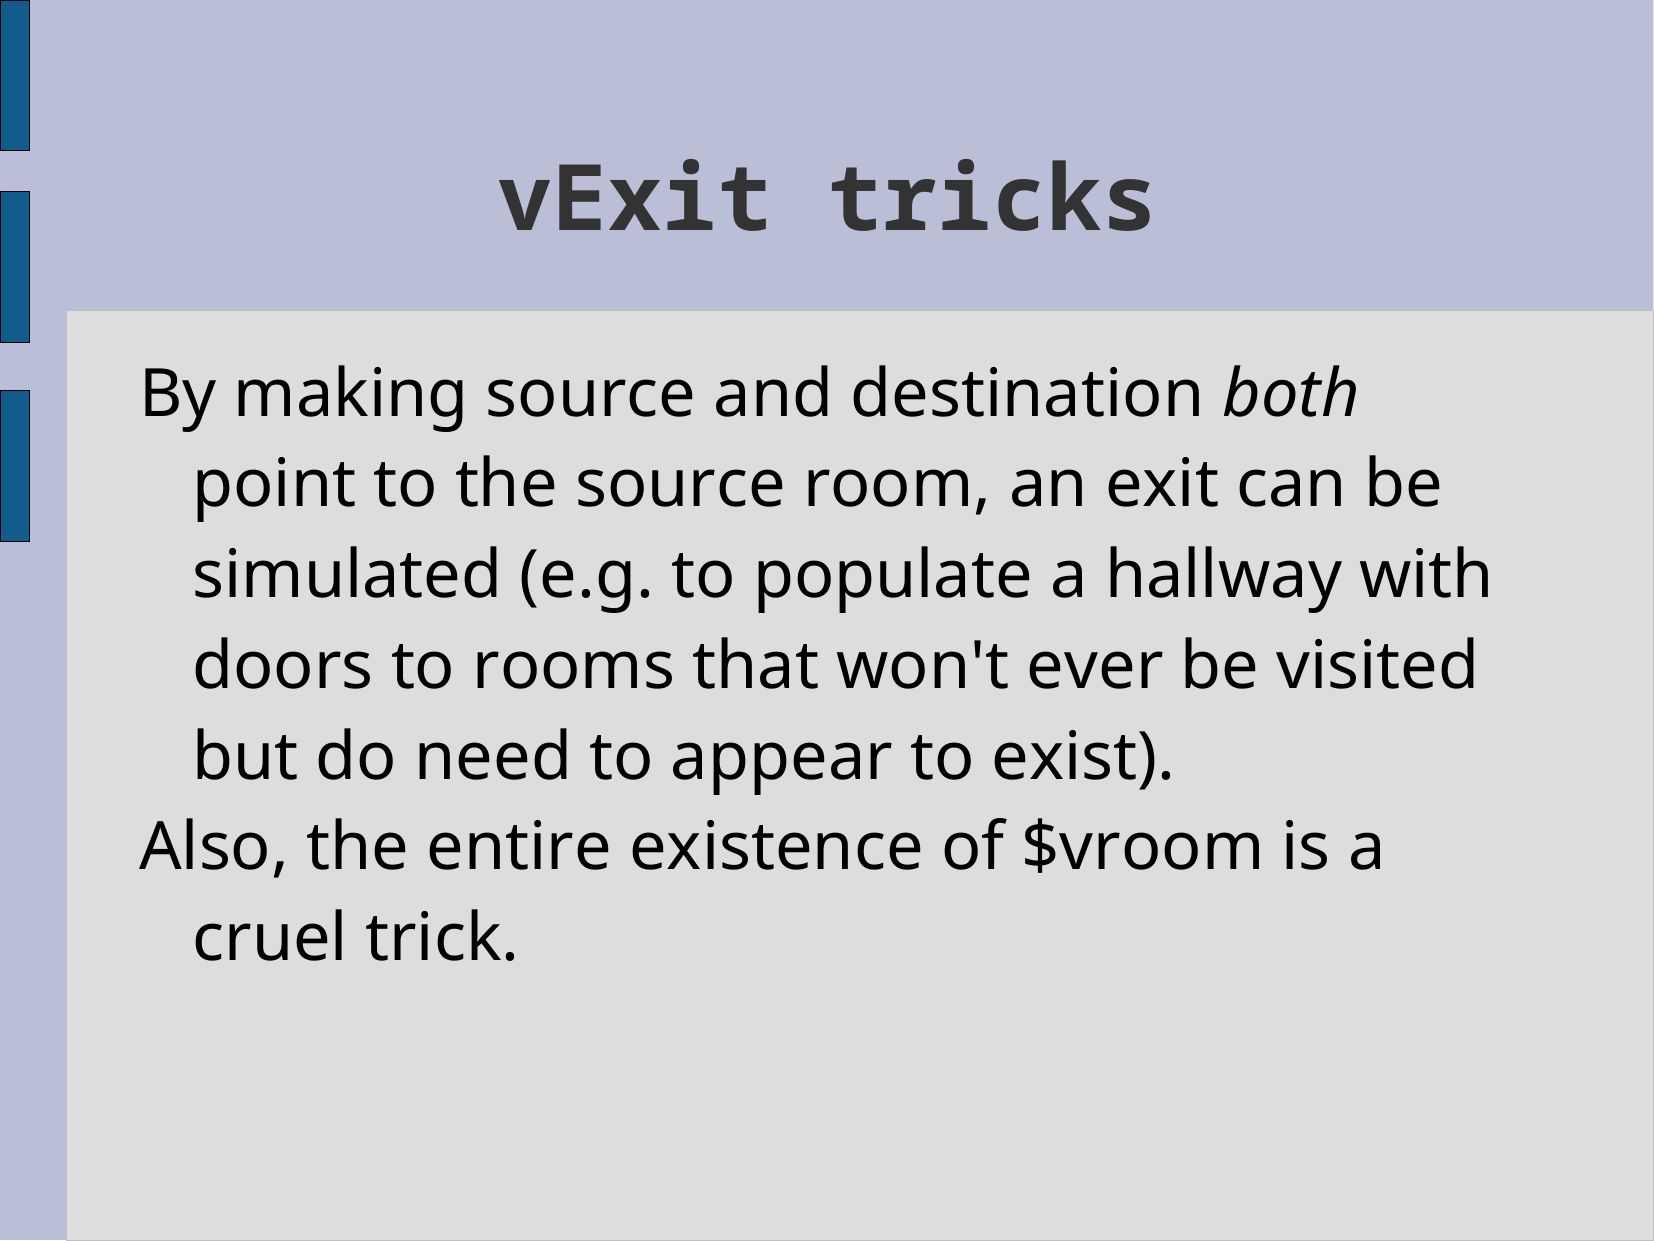

# vExit tricks
By making source and destination both point to the source room, an exit can be simulated (e.g. to populate a hallway with doors to rooms that won't ever be visited but do need to appear to exist).
Also, the entire existence of $vroom is a cruel trick.